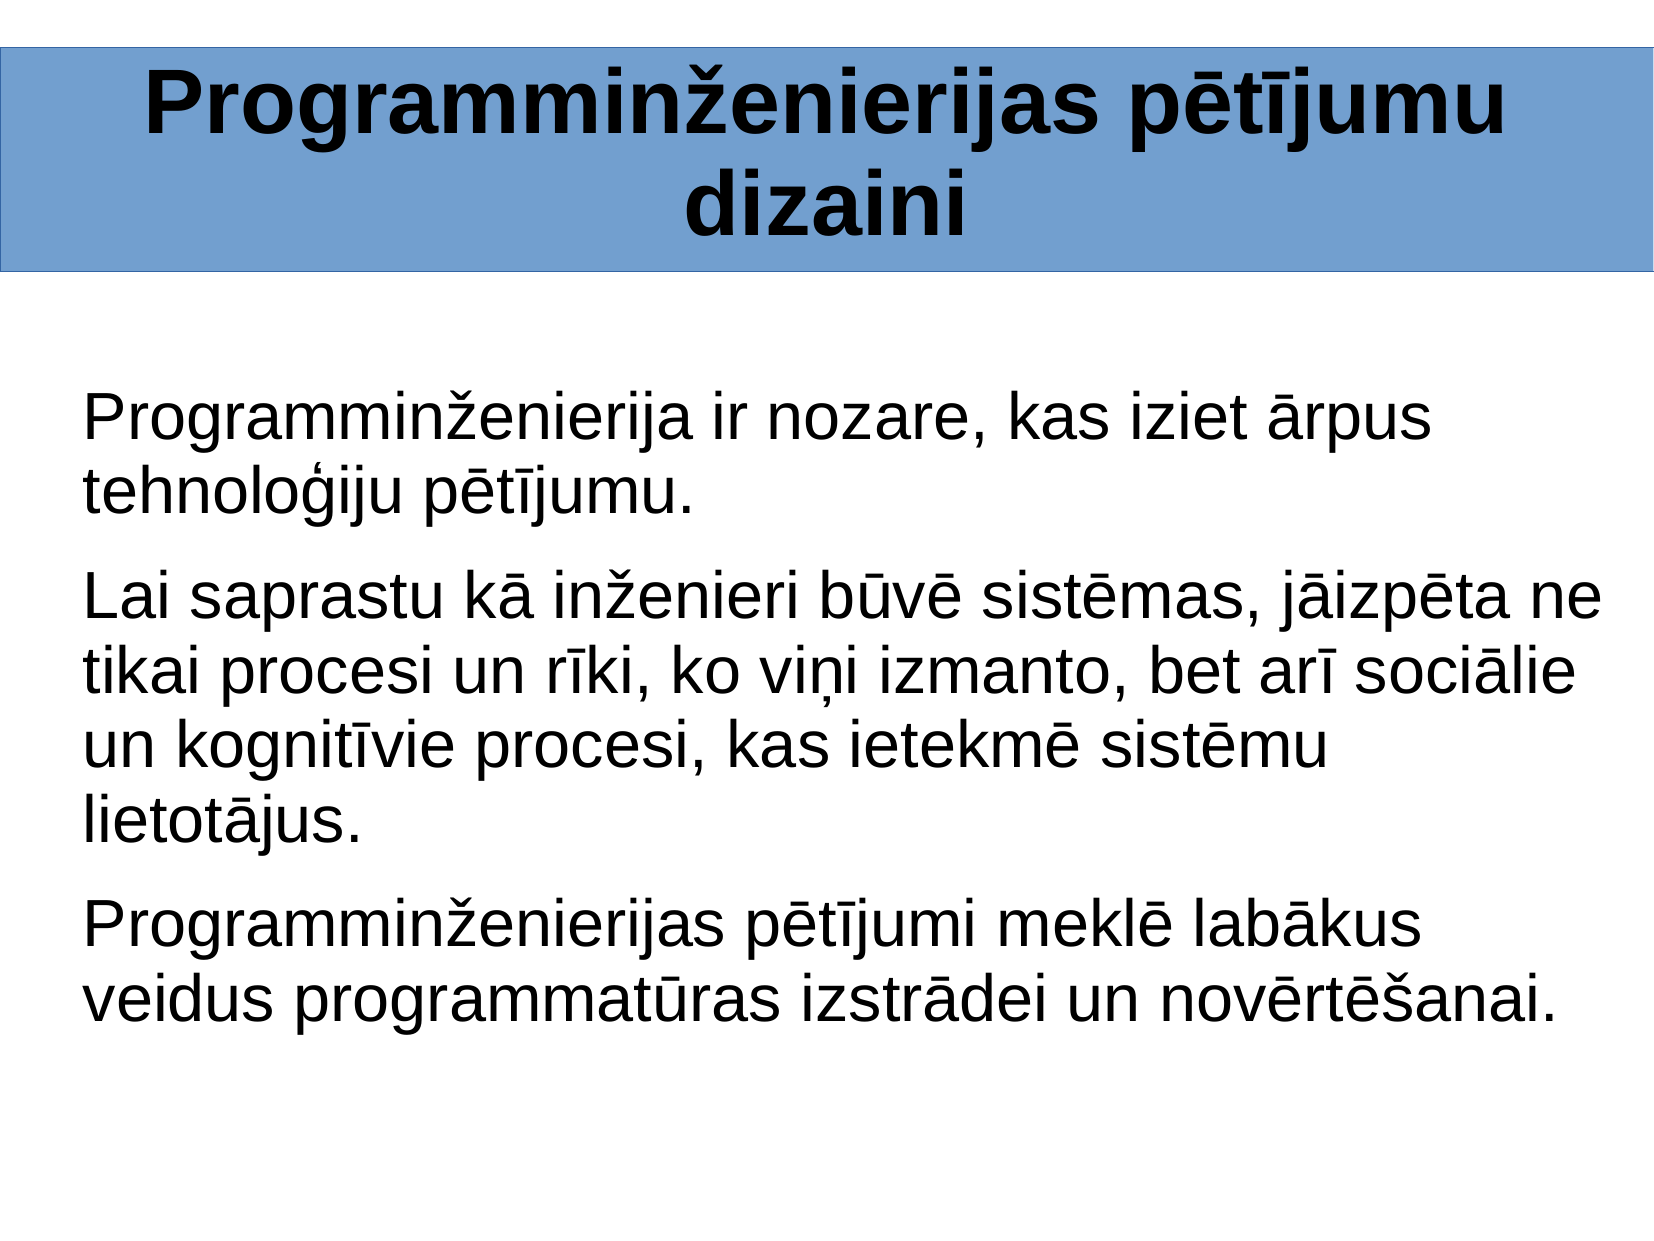

# Programminženierijas pētījumu dizaini
Programminženierija ir nozare, kas iziet ārpus tehnoloģiju pētījumu.
Lai saprastu kā inženieri būvē sistēmas, jāizpēta ne tikai procesi un rīki, ko viņi izmanto, bet arī sociālie un kognitīvie procesi, kas ietekmē sistēmu lietotājus.
Programminženierijas pētījumi meklē labākus veidus programmatūras izstrādei un novērtēšanai.